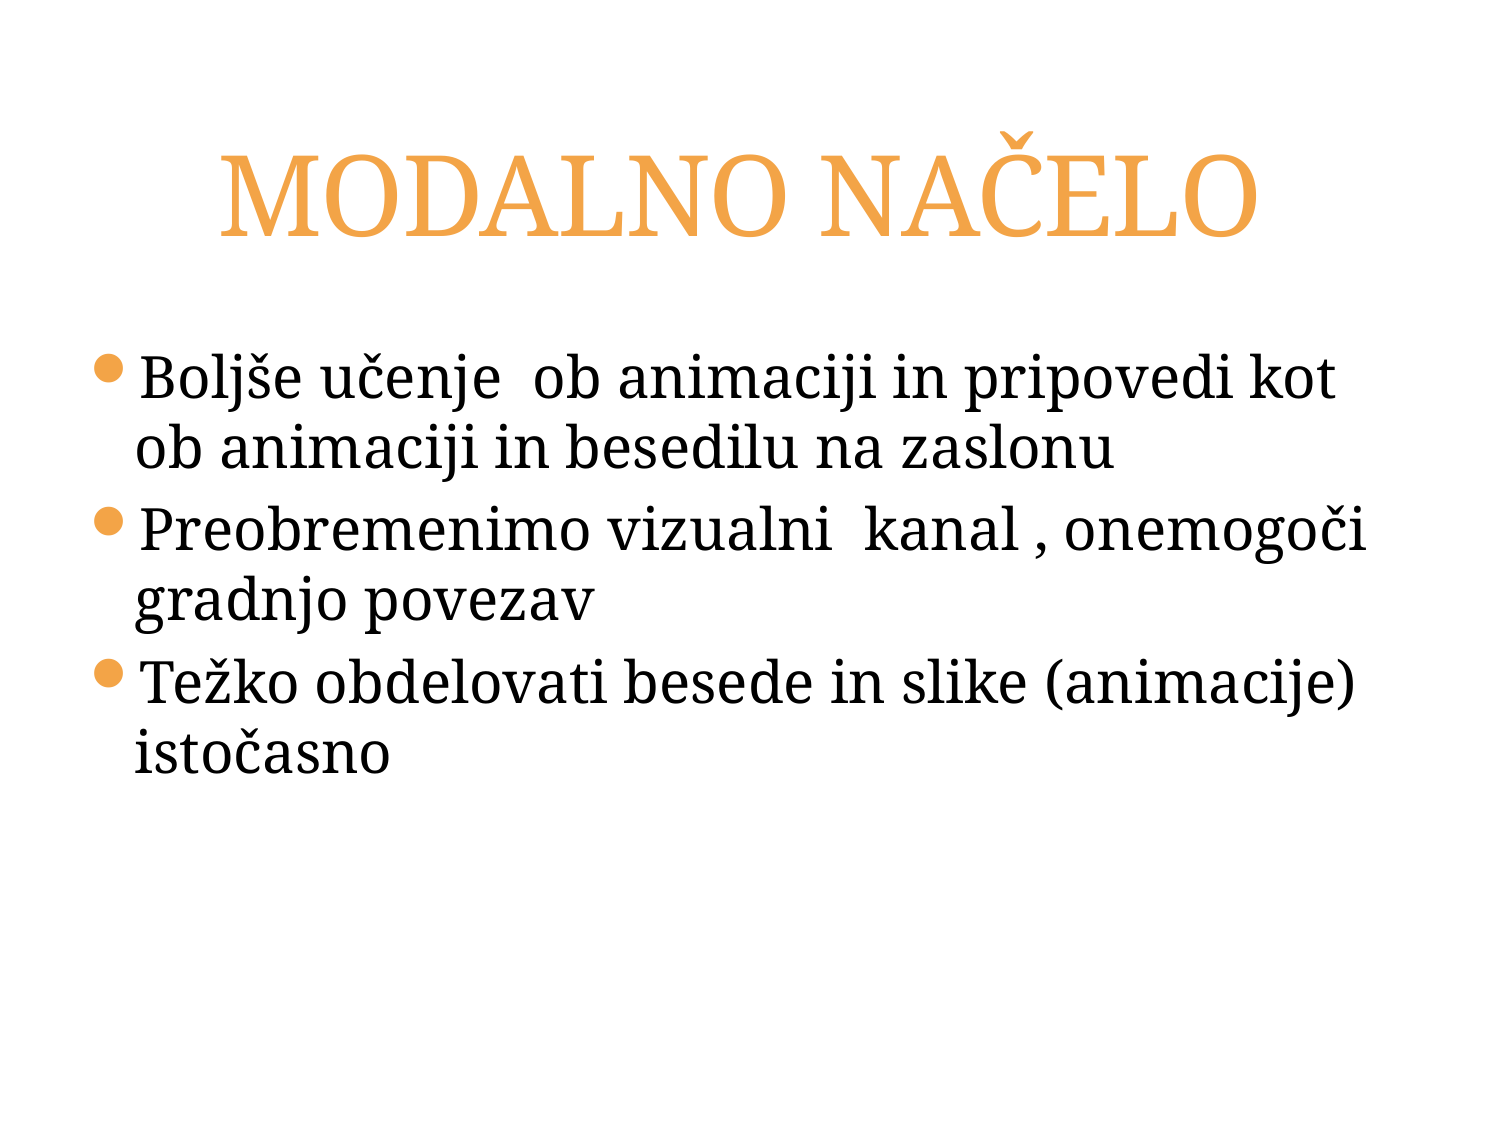

MODALNO NAČELO
# Boljše učenje ob animaciji in pripovedi kot ob animaciji in besedilu na zaslonu
Preobremenimo vizualni kanal , onemogoči gradnjo povezav
Težko obdelovati besede in slike (animacije) istočasno